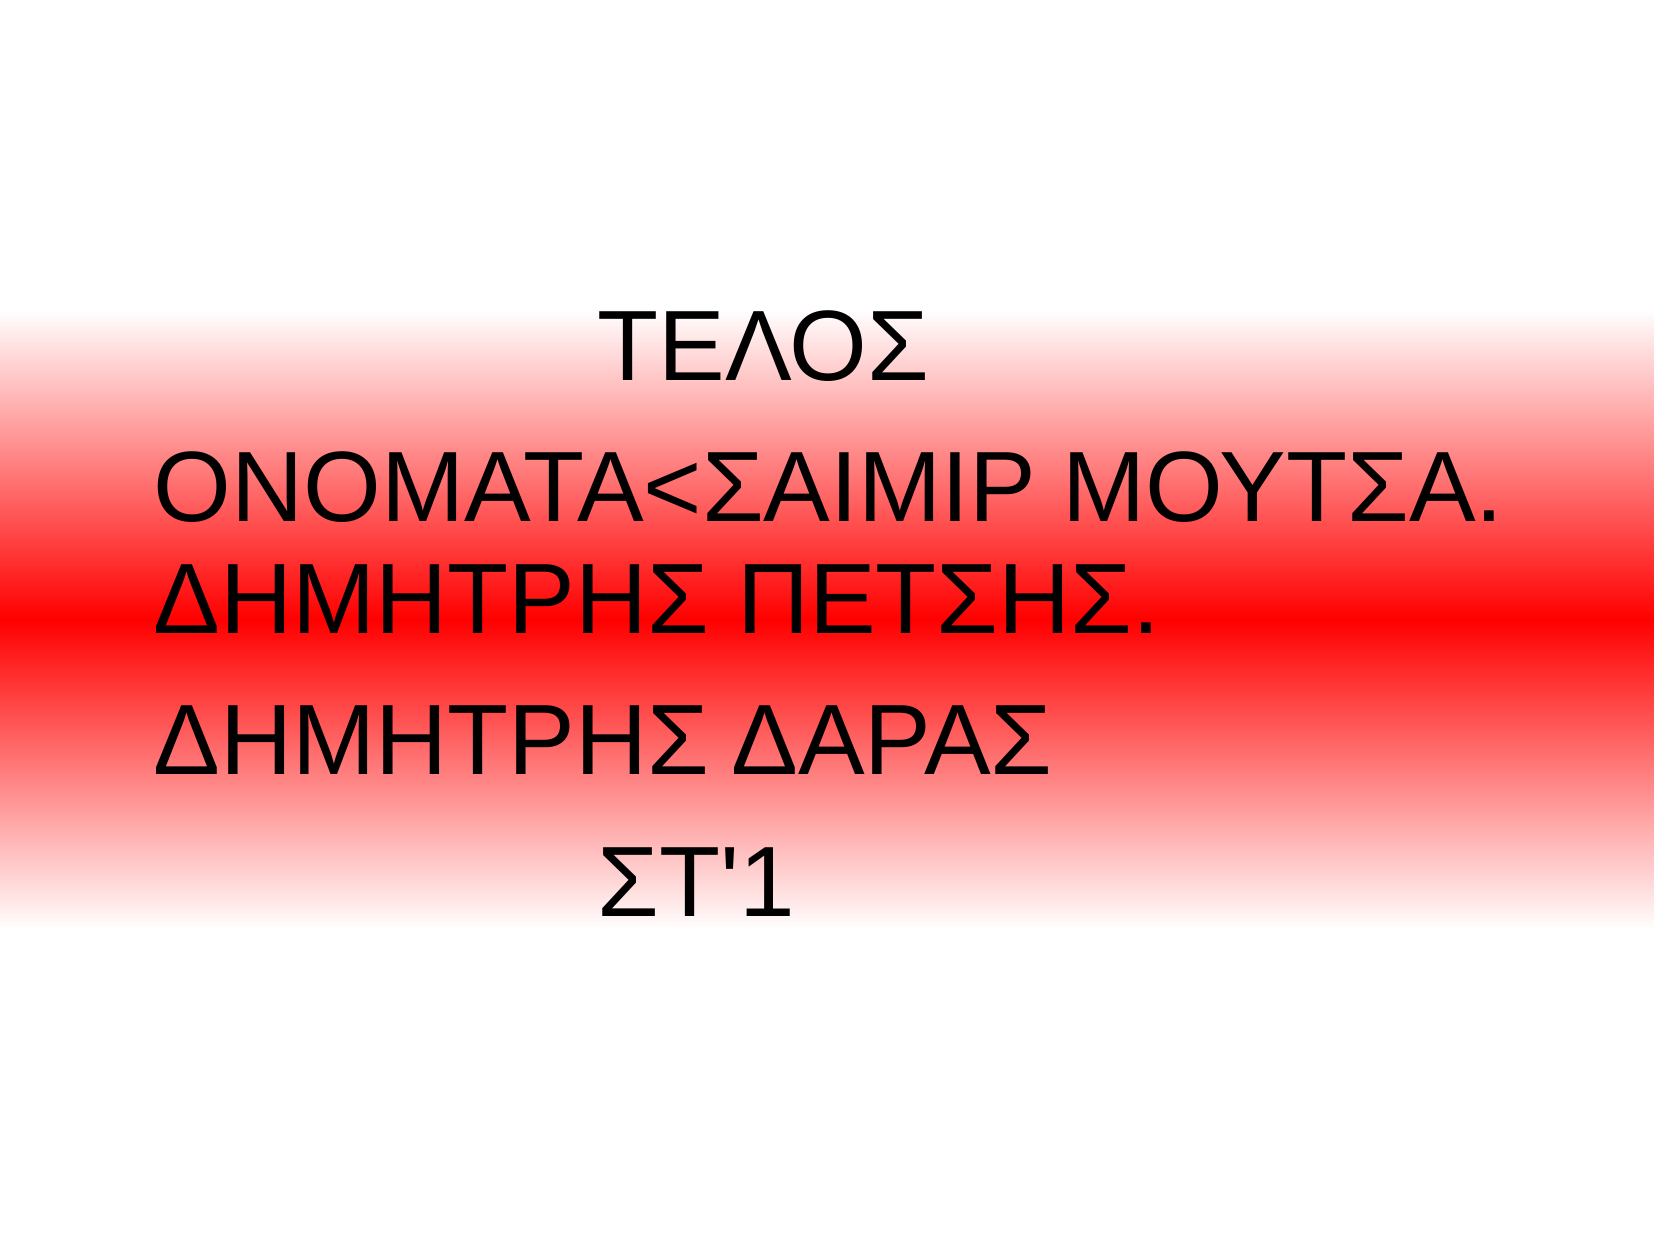

#
 ΤΕΛΟΣ
ΟΝΟΜΑΤΑ<ΣΑΙΜΙΡ ΜΟΥΤΣΑ. ΔΗΜΗΤΡΗΣ ΠΕΤΣΗΣ.
ΔΗΜΗΤΡΗΣ ΔΑΡΑΣ
 ΣΤ'1